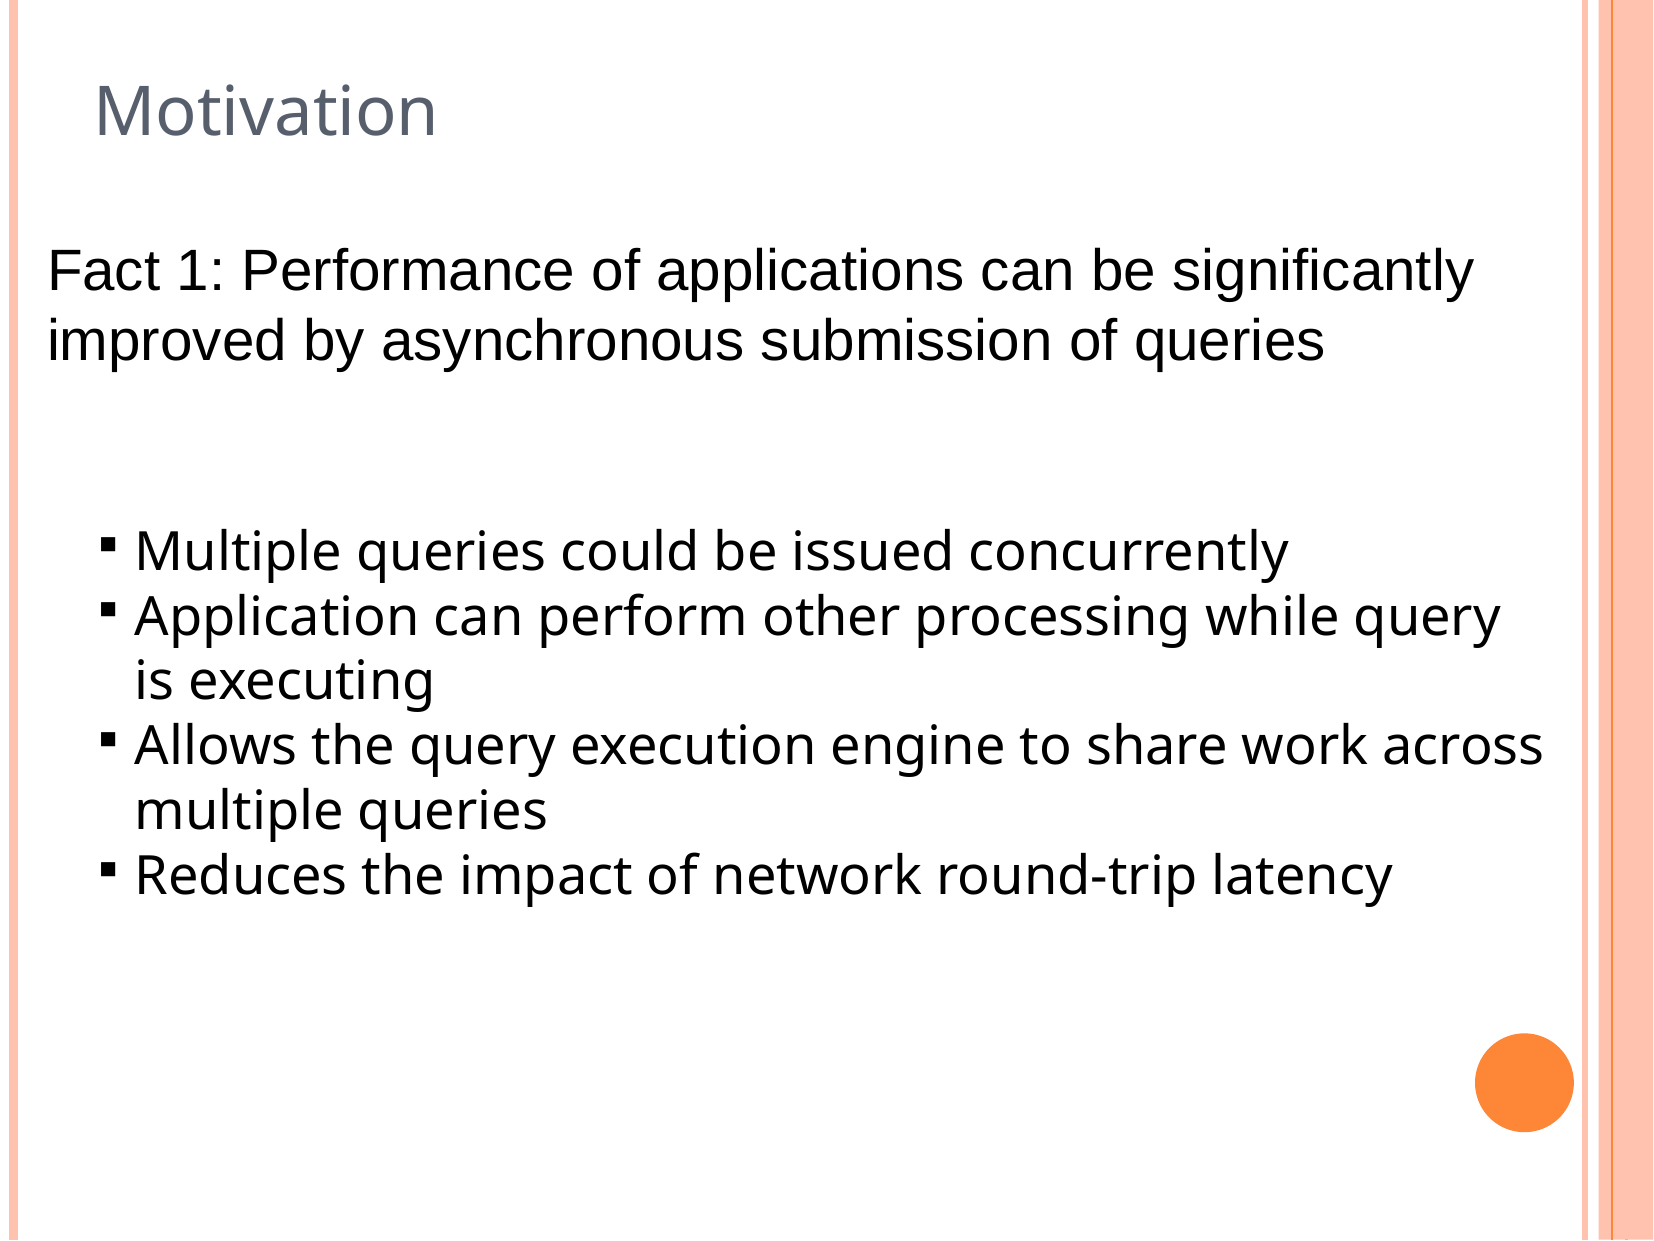

Motivation
Fact 1: Performance of applications can be significantly improved by asynchronous submission of queries
Multiple queries could be issued concurrently
Application can perform other processing while query is executing
Allows the query execution engine to share work across multiple queries
Reduces the impact of network round-trip latency